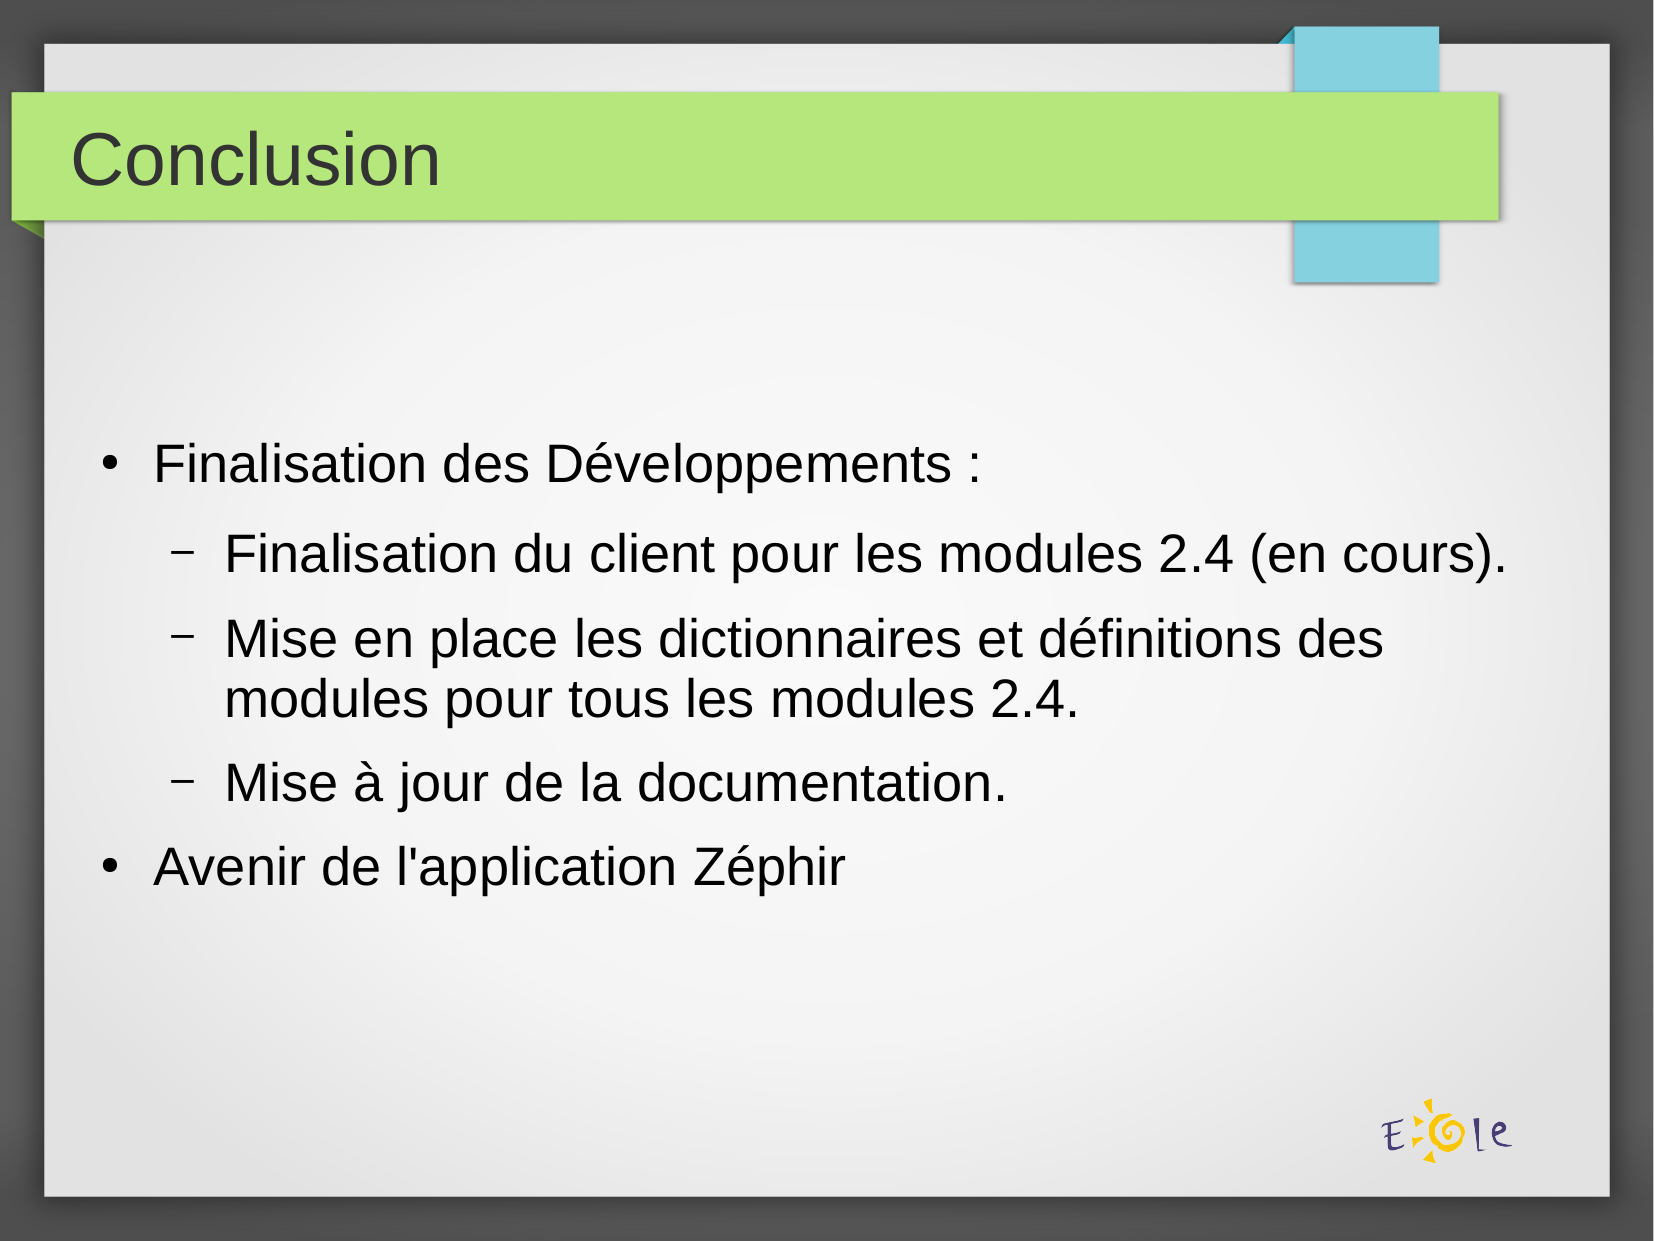

# Conclusion
Finalisation des Développements :
Finalisation du client pour les modules 2.4 (en cours).
Mise en place les dictionnaires et définitions des modules pour tous les modules 2.4.
Mise à jour de la documentation.
Avenir de l'application Zéphir